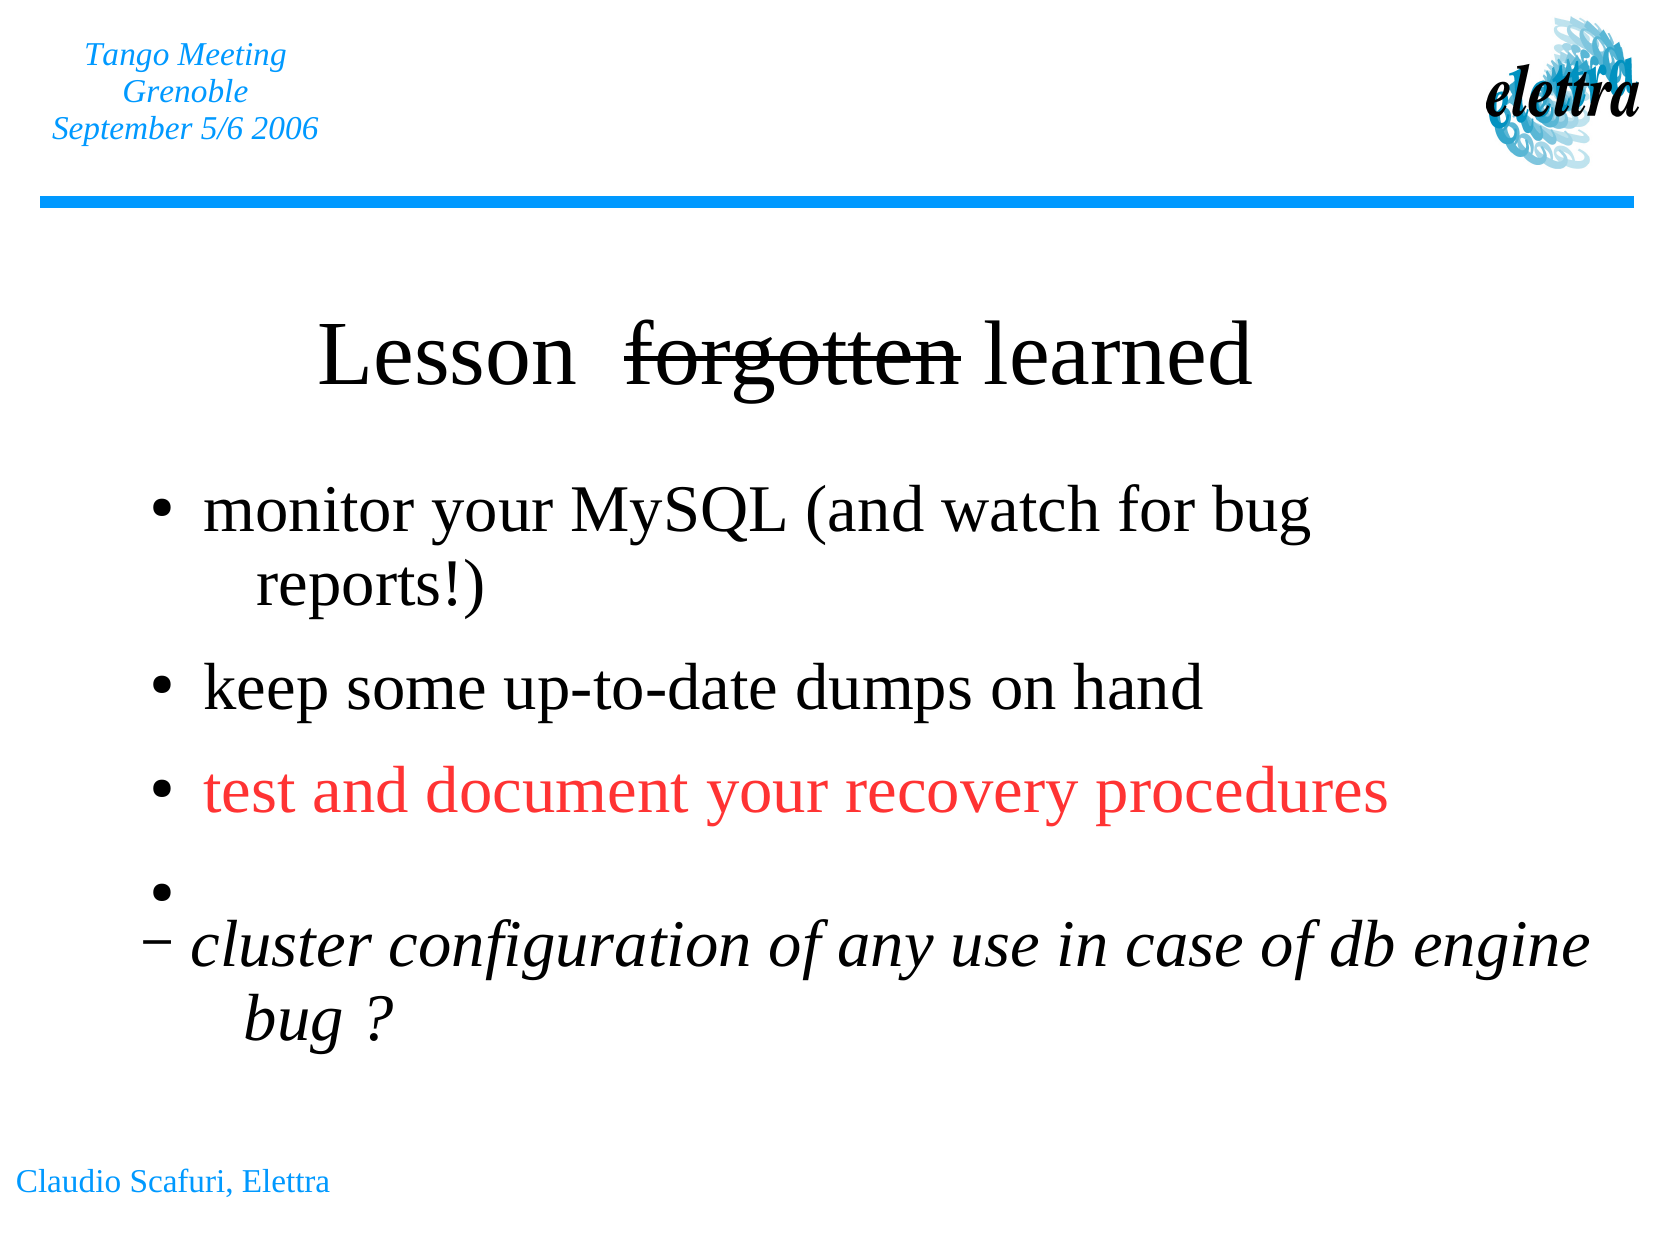

# Lesson forgotten learned
monitor your MySQL (and watch for bug reports!)
keep some up-to-date dumps on hand
test and document your recovery procedures
cluster configuration of any use in case of db engine bug ?